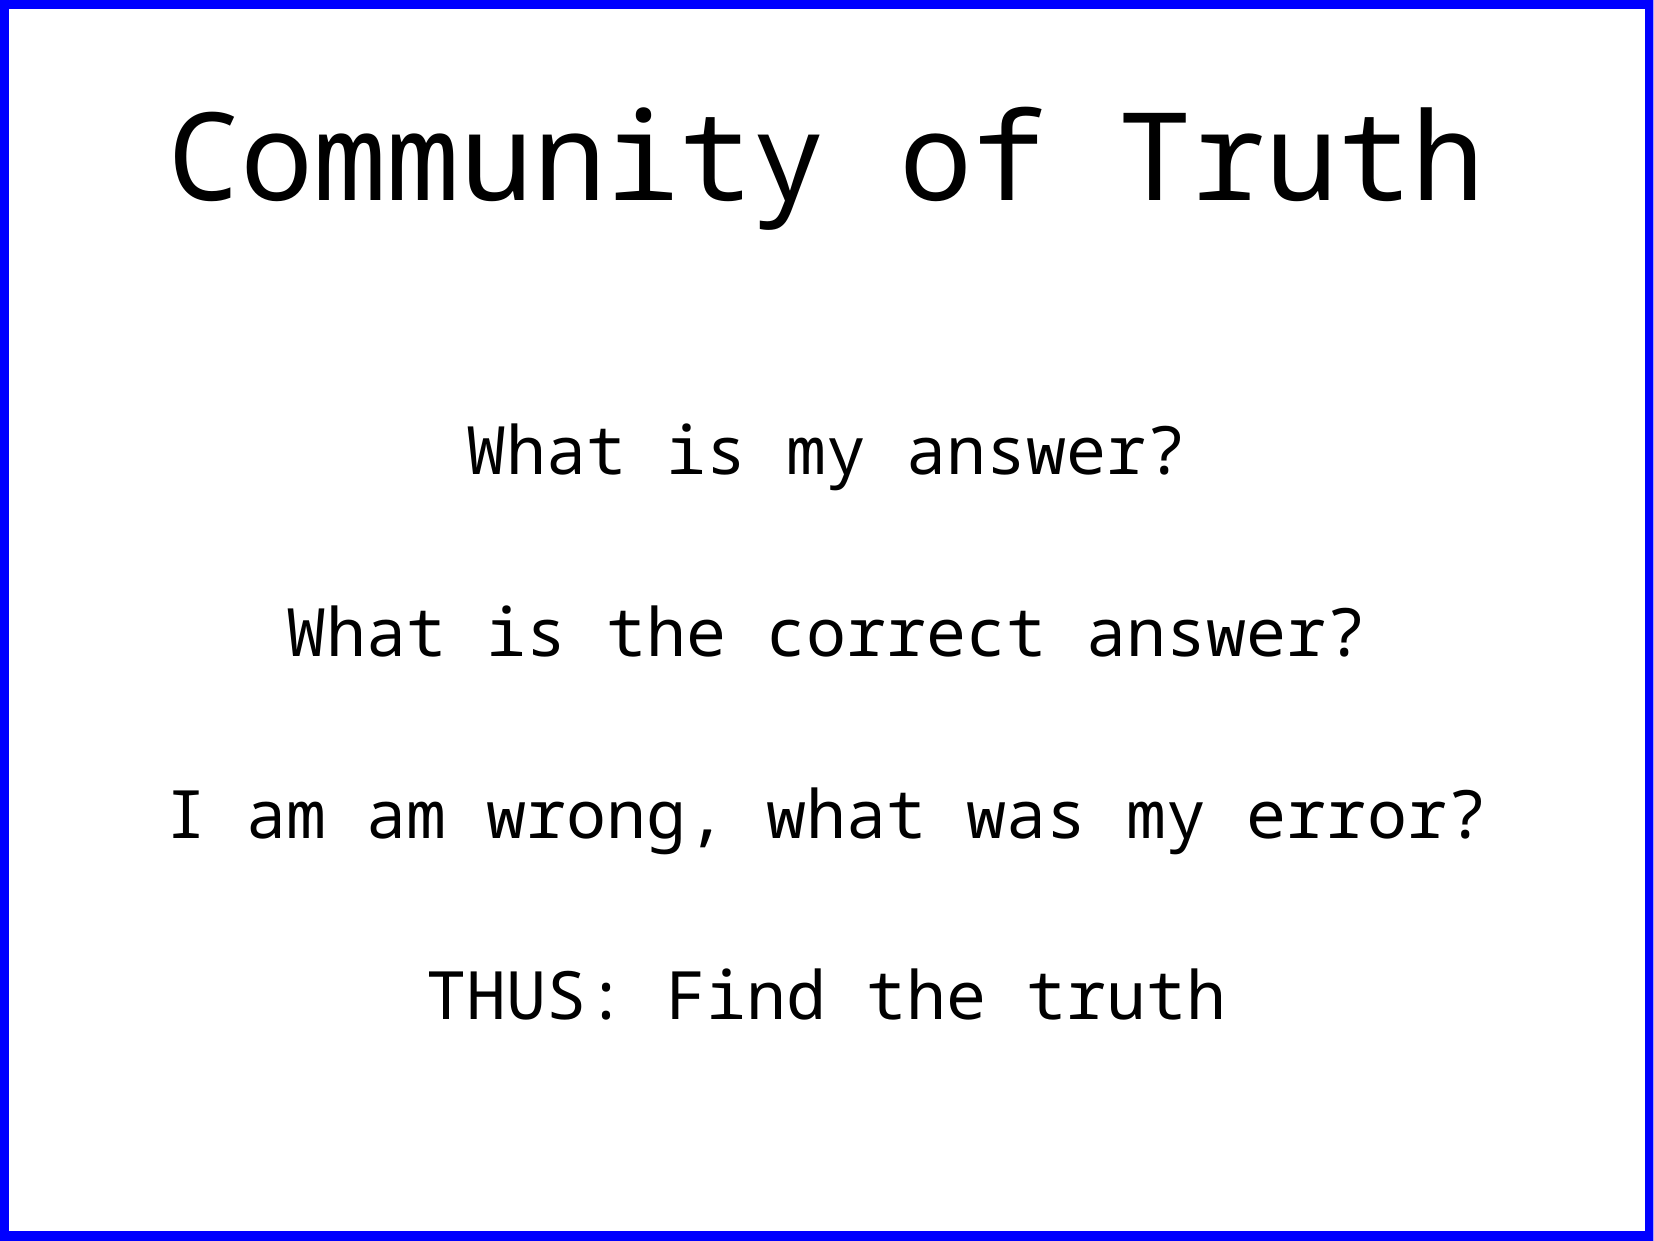

# Community of Truth
What is my answer?
What is the correct answer?
I am am wrong, what was my error?
THUS: Find the truth